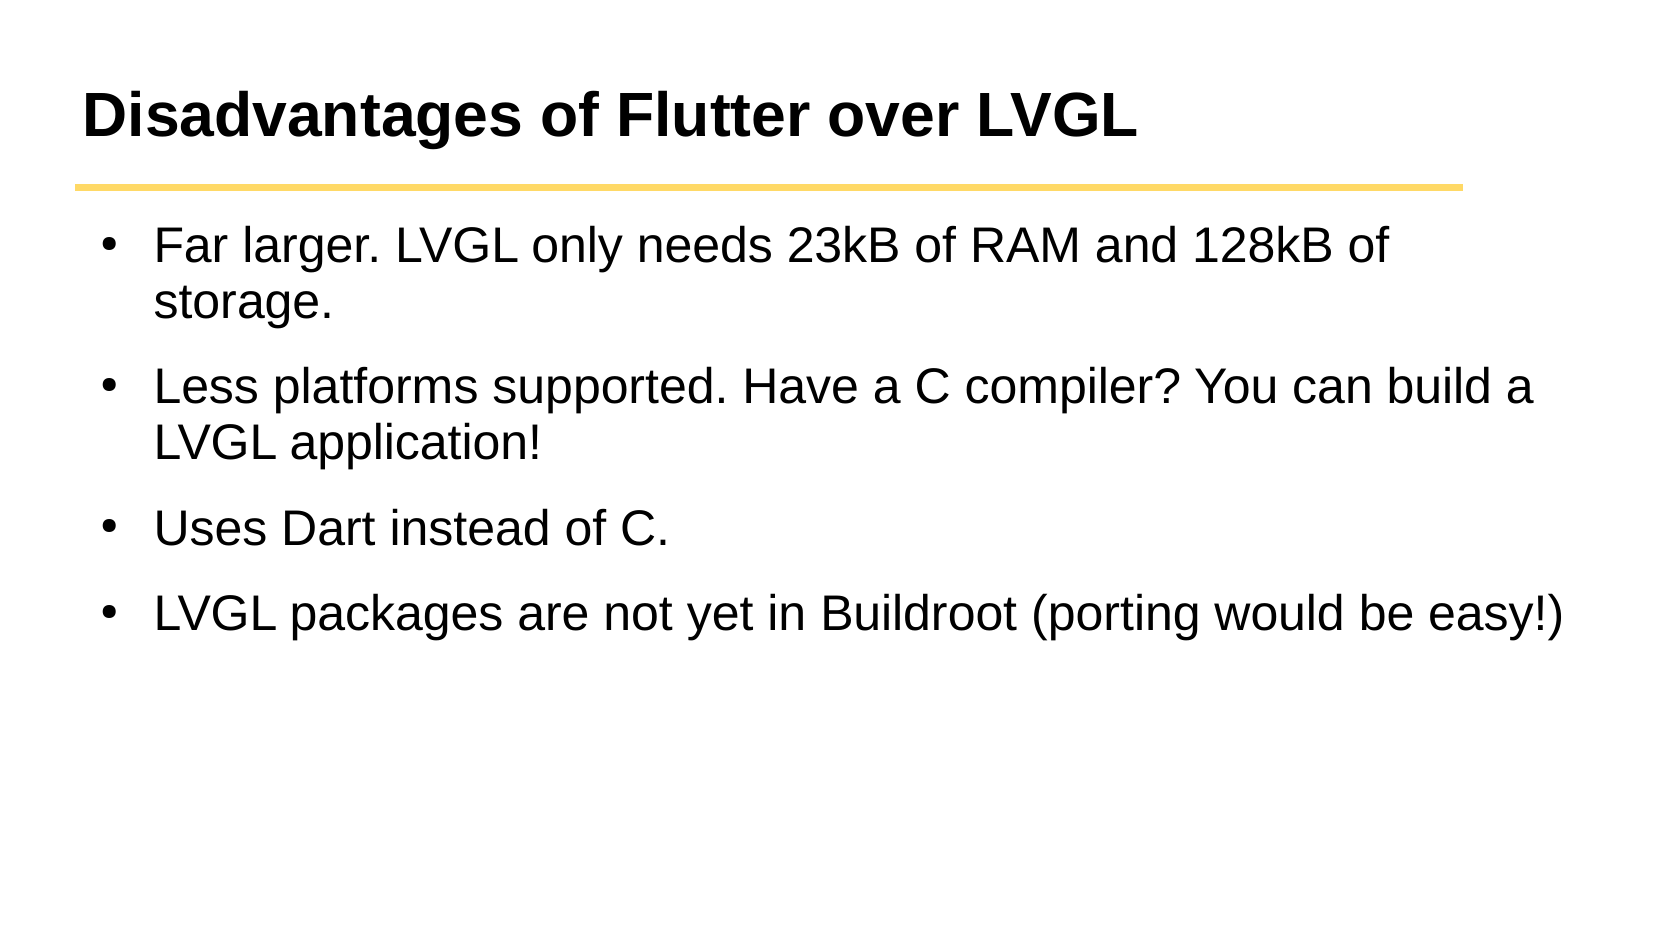

# Disadvantages of Flutter over LVGL
Far larger. LVGL only needs 23kB of RAM and 128kB of storage.
Less platforms supported. Have a C compiler? You can build a LVGL application!
Uses Dart instead of C.
LVGL packages are not yet in Buildroot (porting would be easy!)